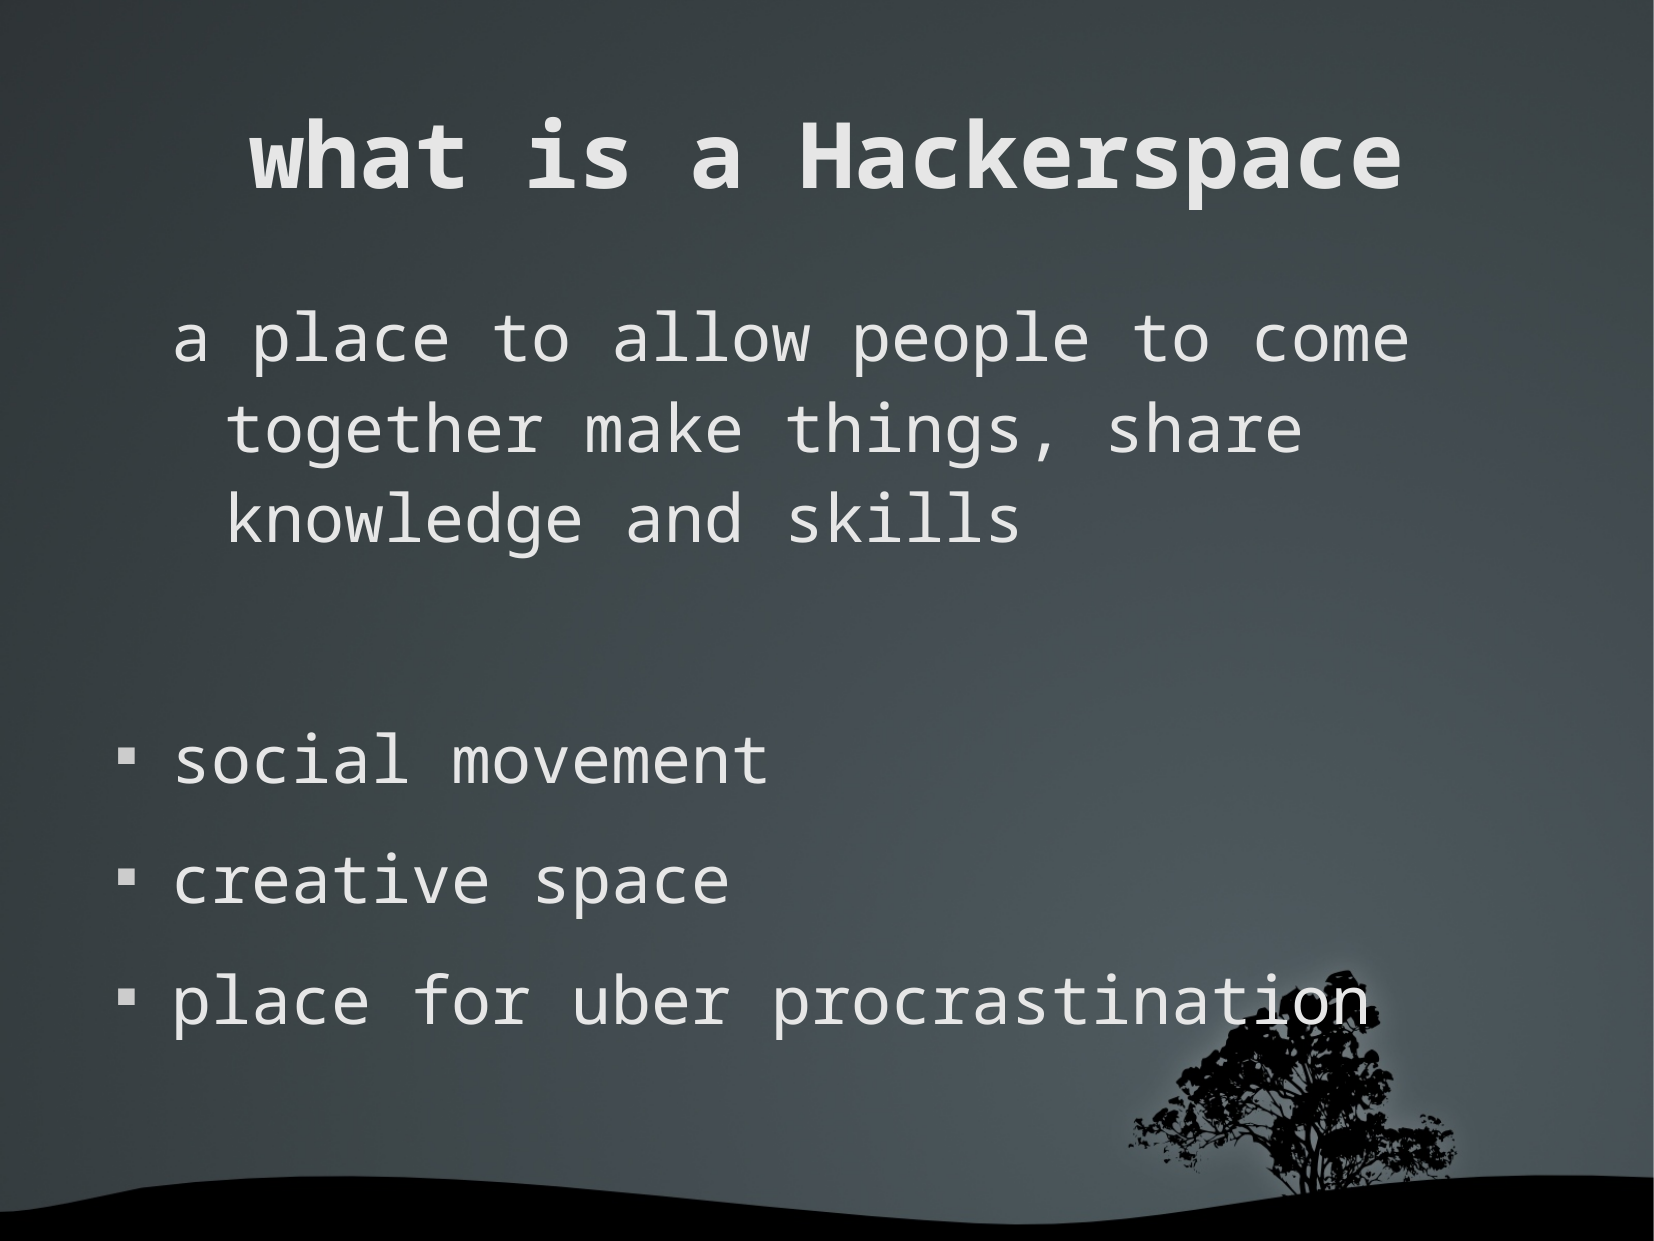

# what is a Hackerspace
a place to allow people to come together make things, share knowledge and skills
social movement
creative space
place for uber procrastination